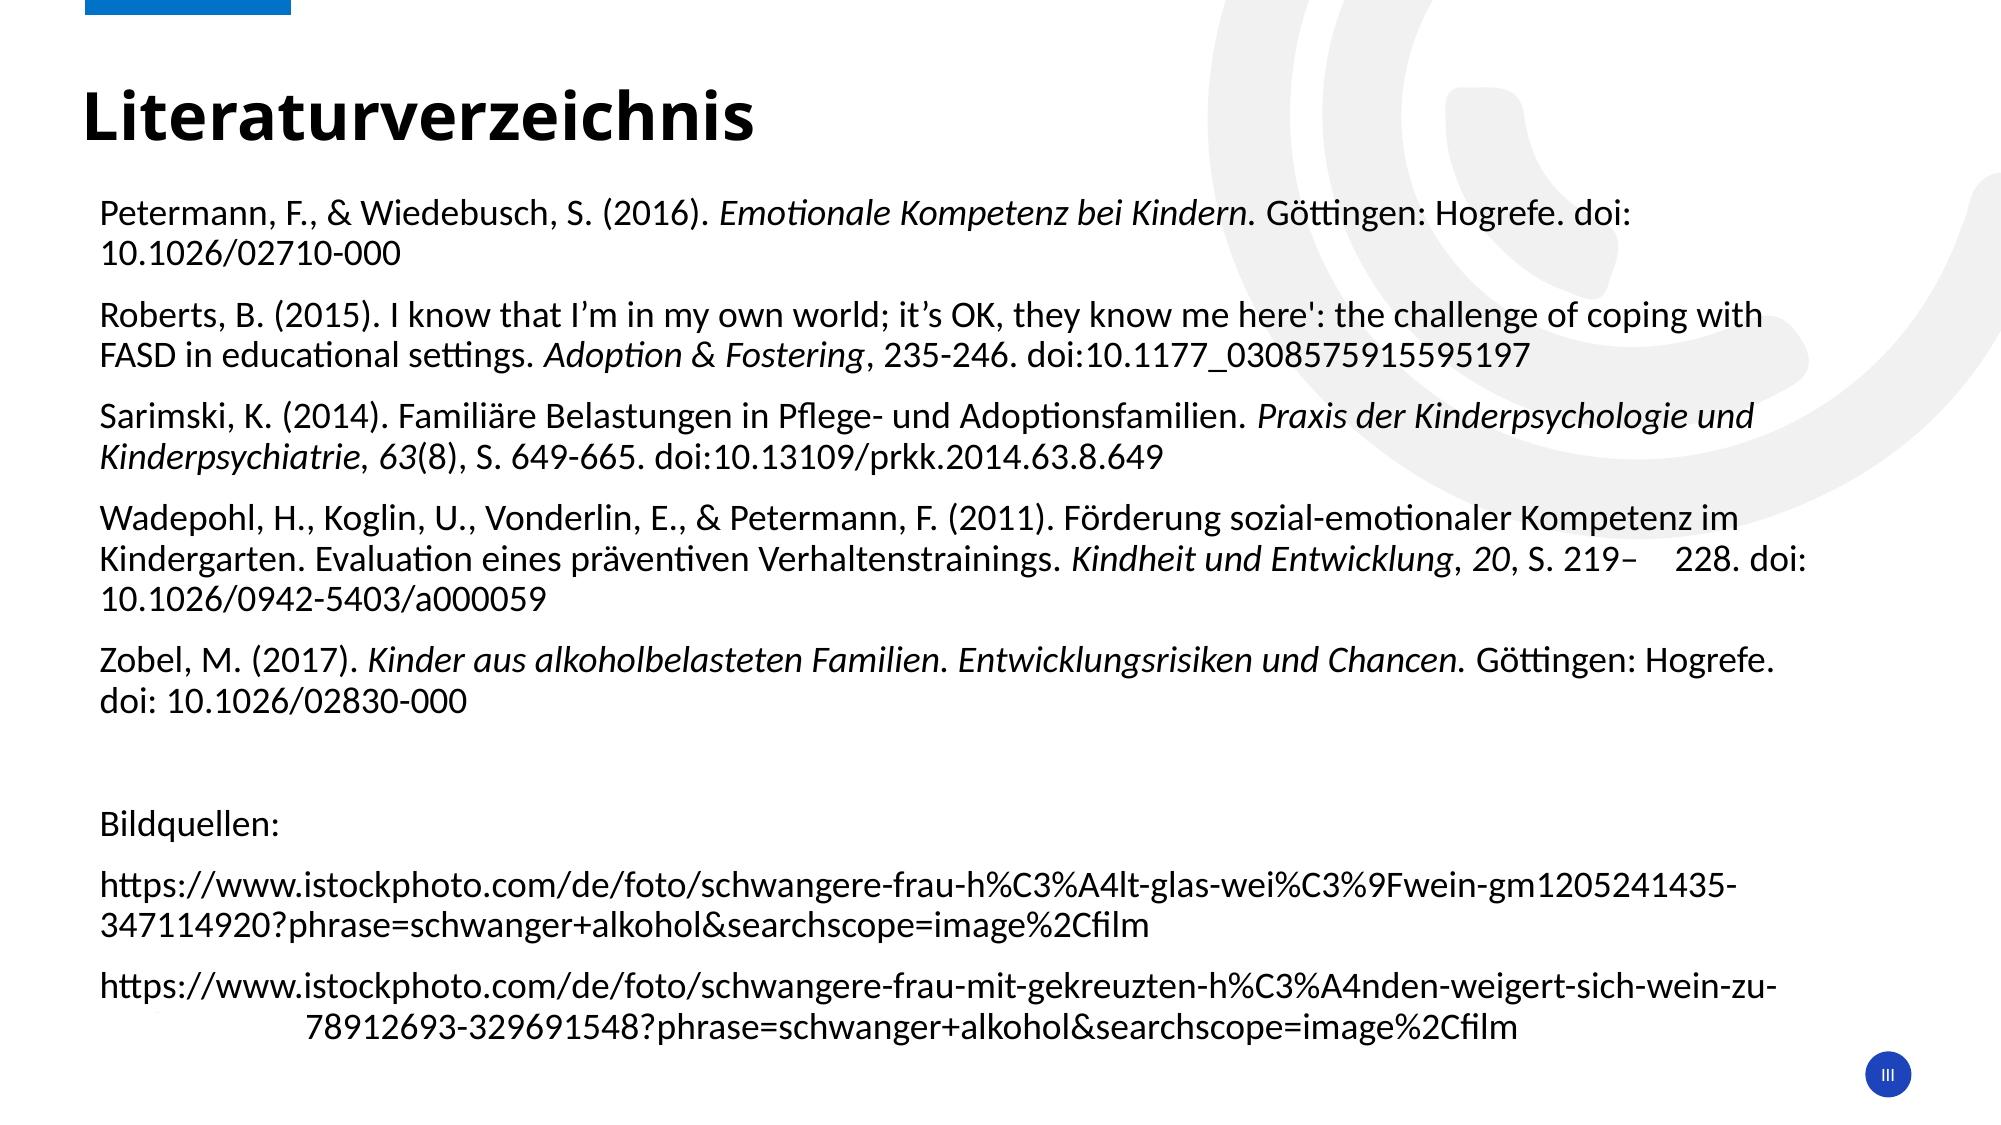

Literaturverzeichnis
# Petermann, F., & Wiedebusch, S. (2016). Emotionale Kompetenz bei Kindern. Göttingen: Hogrefe. doi: 	10.1026/02710-000
Roberts, B. (2015). I know that I’m in my own world; it’s OK, they know me here': the challenge of coping with 	FASD in educational settings. Adoption & Fostering, 235-246. doi:10.1177_0308575915595197
Sarimski, K. (2014). Familiäre Belastungen in Pflege- und Adoptionsfamilien. Praxis der Kinderpsychologie und 	Kinderpsychiatrie, 63(8), S. 649-665. doi:10.13109/prkk.2014.63.8.649
Wadepohl, H., Koglin, U., Vonderlin, E., & Petermann, F. (2011). Förderung sozial-emotionaler Kompetenz im 	Kindergarten. Evaluation eines präventiven Verhaltenstrainings. Kindheit und Entwicklung, 20, S. 219–	228. doi: 10.1026/0942-5403/a000059
Zobel, M. (2017). Kinder aus alkoholbelasteten Familien. Entwicklungsrisiken und Chancen. Göttingen: Hogrefe. 	doi: 10.1026/02830-000
Bildquellen:
https://www.istockphoto.com/de/foto/schwangere-frau-h%C3%A4lt-glas-wei%C3%9Fwein-gm1205241435-	347114920?phrase=schwanger+alkohol&searchscope=image%2Cfilm
https://www.istockphoto.com/de/foto/schwangere-frau-mit-gekreuzten-h%C3%A4nden-weigert-sich-wein-zu-trinken-gm1178912693-329691548?phrase=schwanger+alkohol&searchscope=image%2Cfilm
III